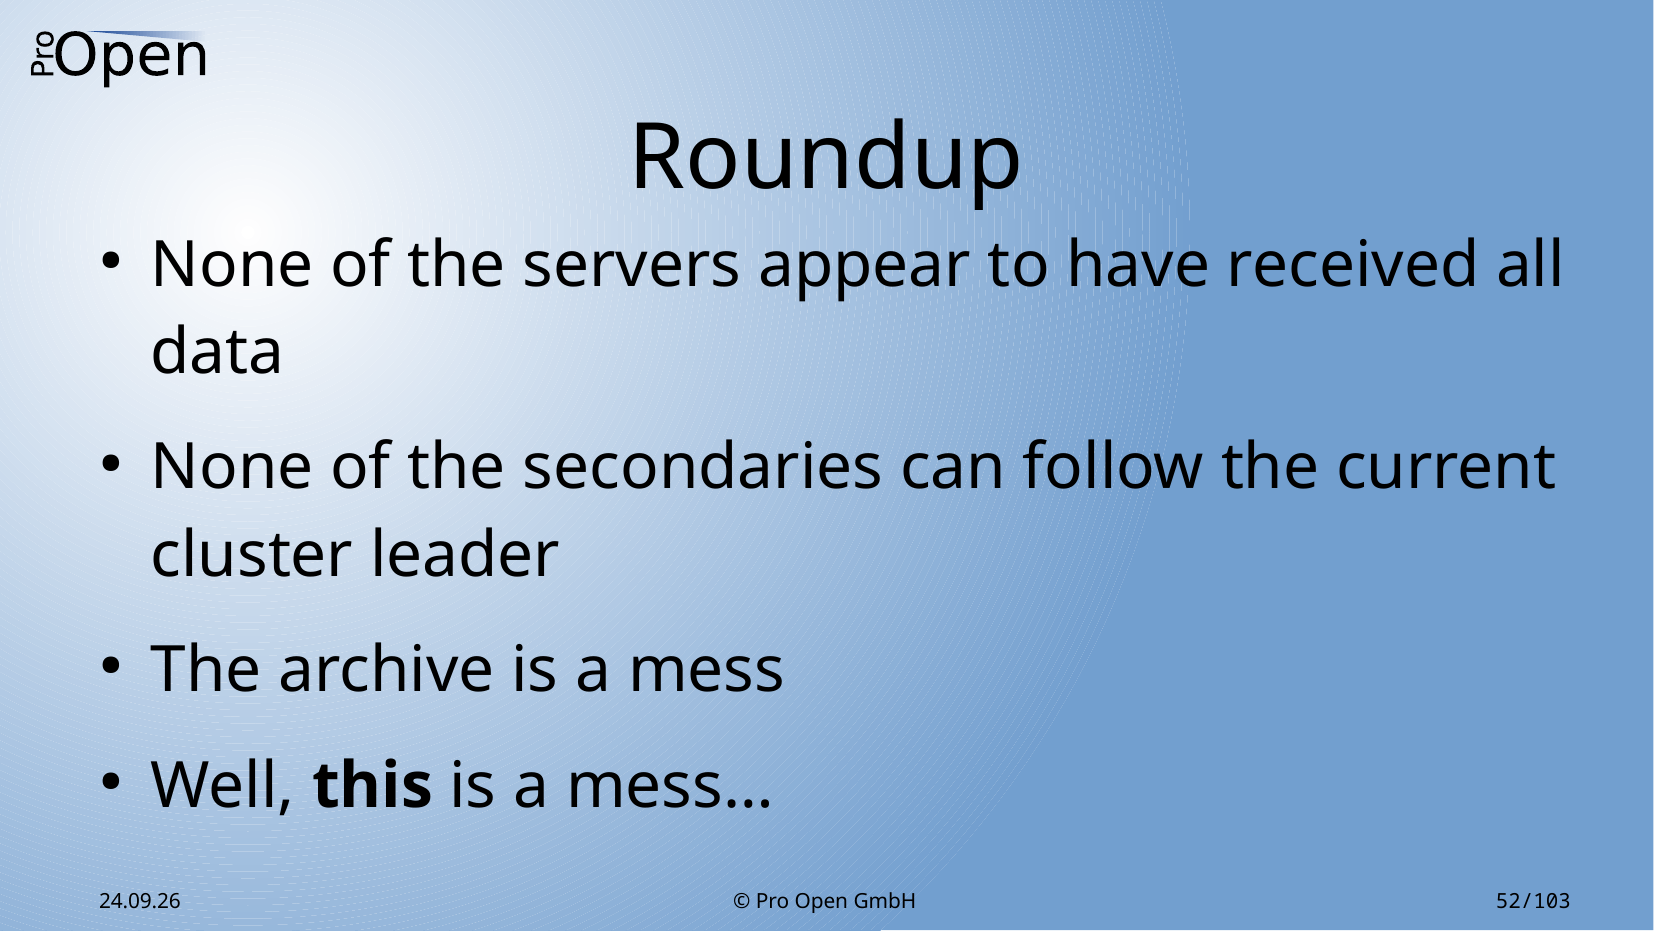

# Roundup
None of the servers appear to have received all data
None of the secondaries can follow the current cluster leader
The archive is a mess
Well, this is a mess…
© Pro Open GmbH
52